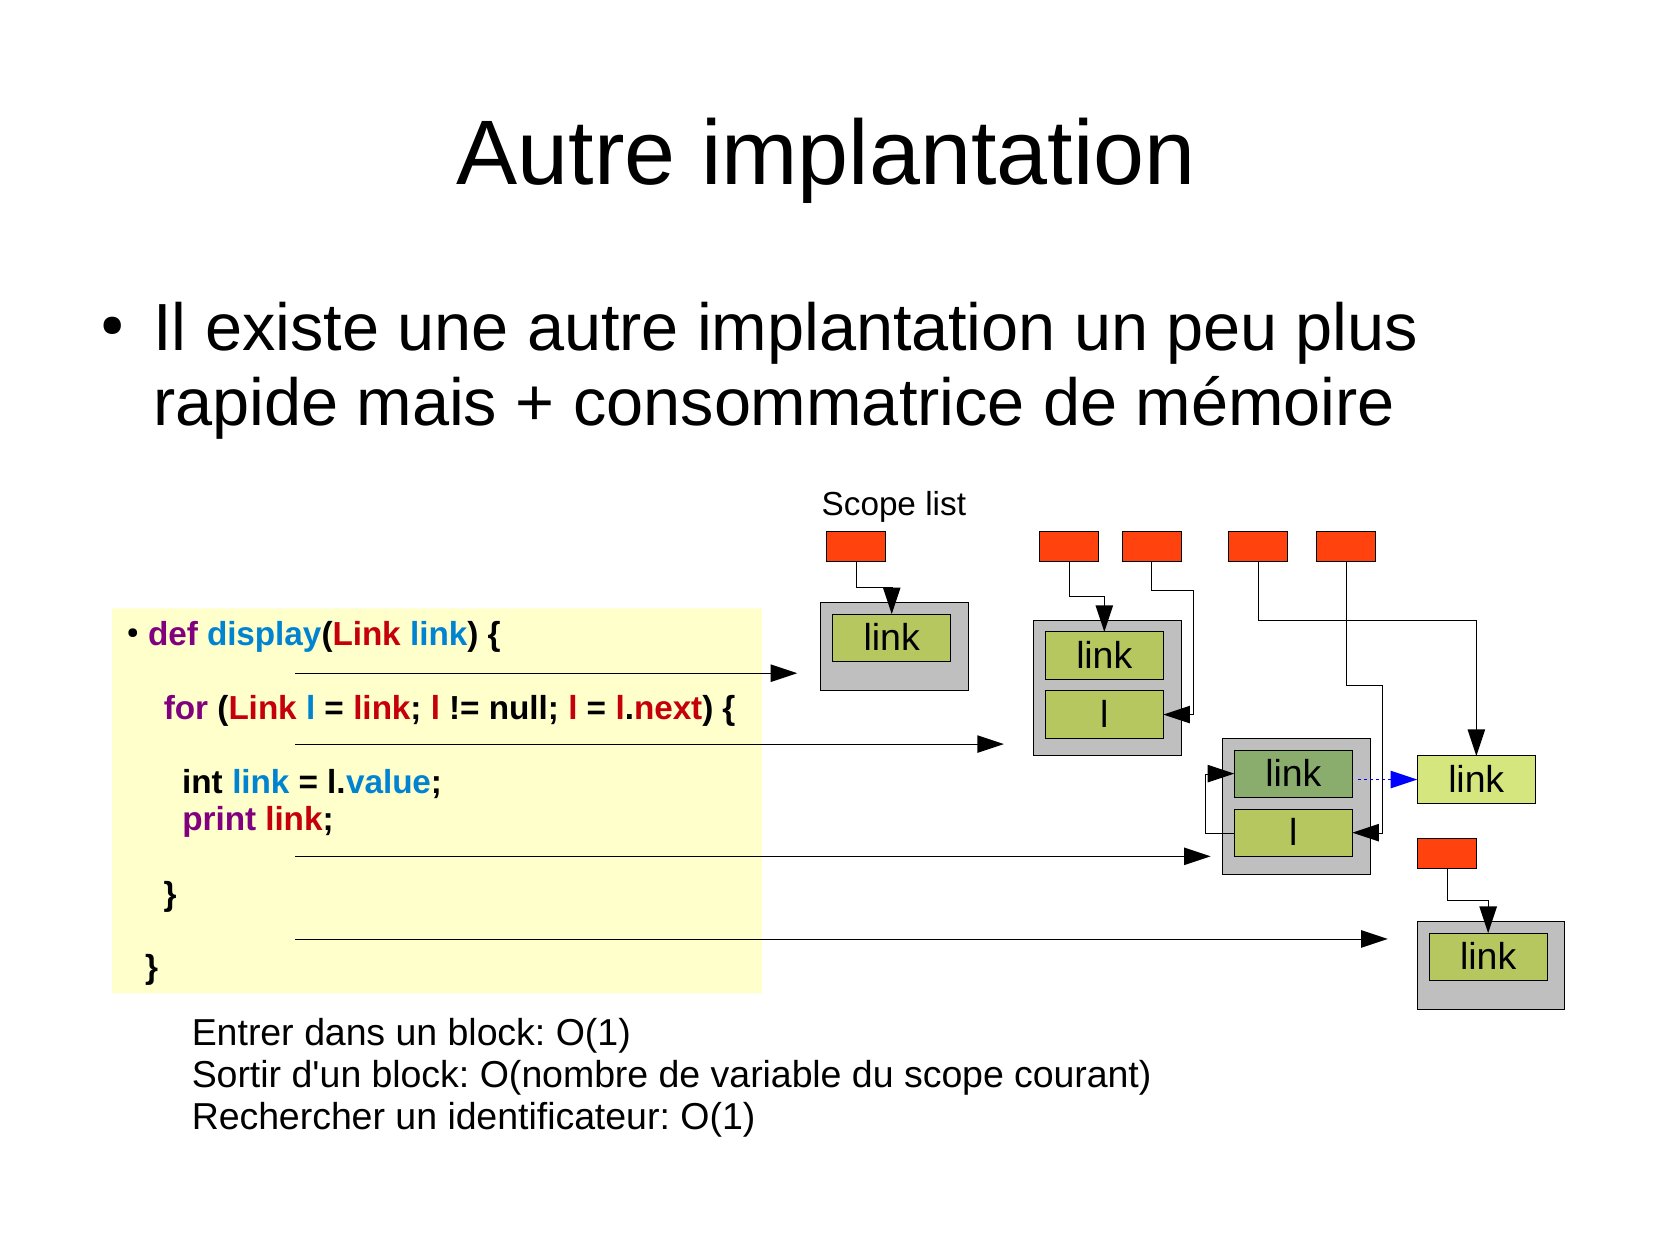

# Autre implantation
Il existe une autre implantation un peu plus rapide mais + consommatrice de mémoire
Scope list
 def display(Link link) {
 for (Link l = link; l != null; l = l.next) {
 int link = l.value;
 print link;
 }
 }
link
link
l
link
link
l
link
Entrer dans un block: O(1)
Sortir d'un block: O(nombre de variable du scope courant)
Rechercher un identificateur: O(1)